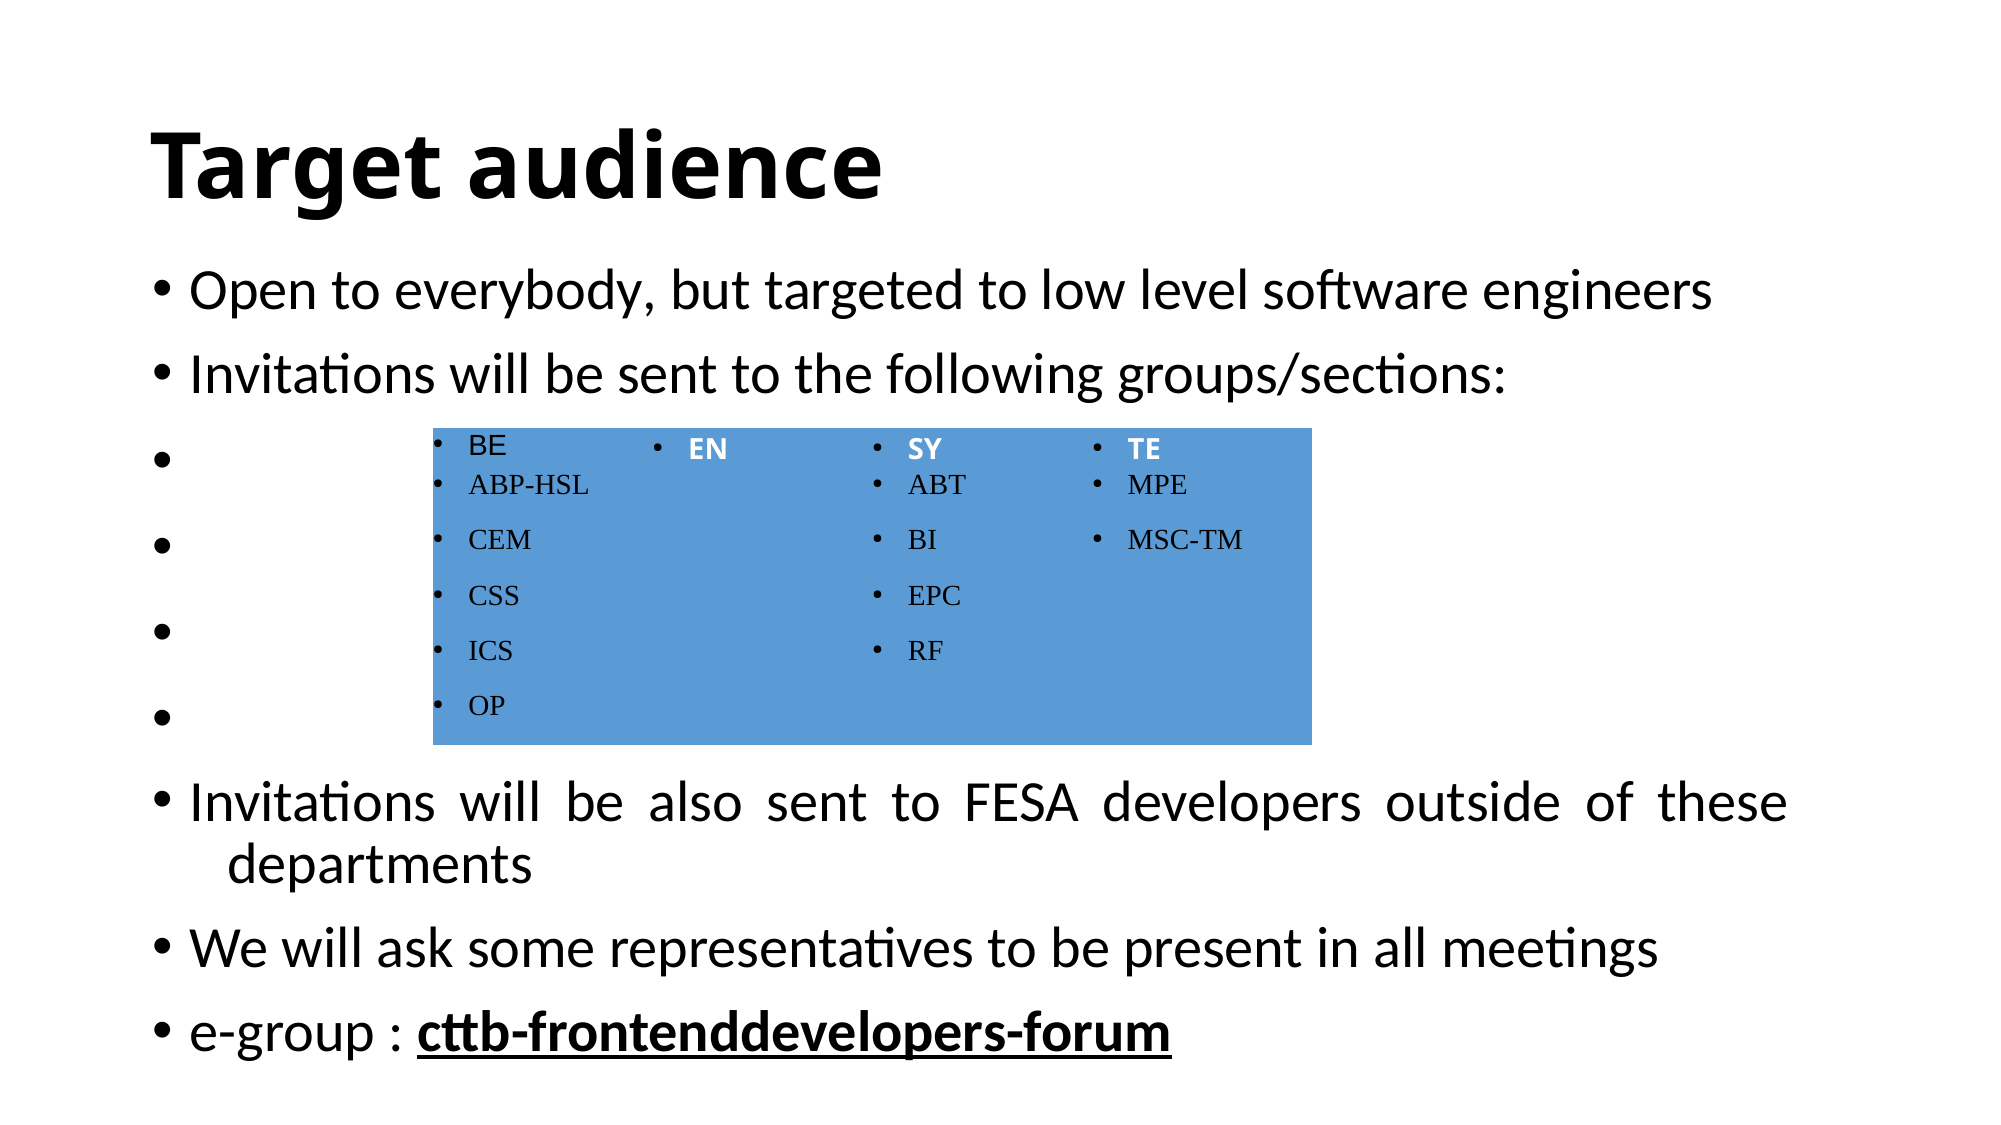

Target audience
Open to everybody, but targeted to low level software engineers
Invitations will be sent to the following groups/sections:
Invitations will be also sent to FESA developers outside of these departments
We will ask some representatives to be present in all meetings
e-group : cttb-frontenddevelopers-forum
| BE | EN | SY | TE |
| --- | --- | --- | --- |
| ABP-HSL | | ABT | MPE |
| CEM | | BI | MSC-TM |
| CSS | | EPC | |
| ICS | | RF | |
| OP | | | |